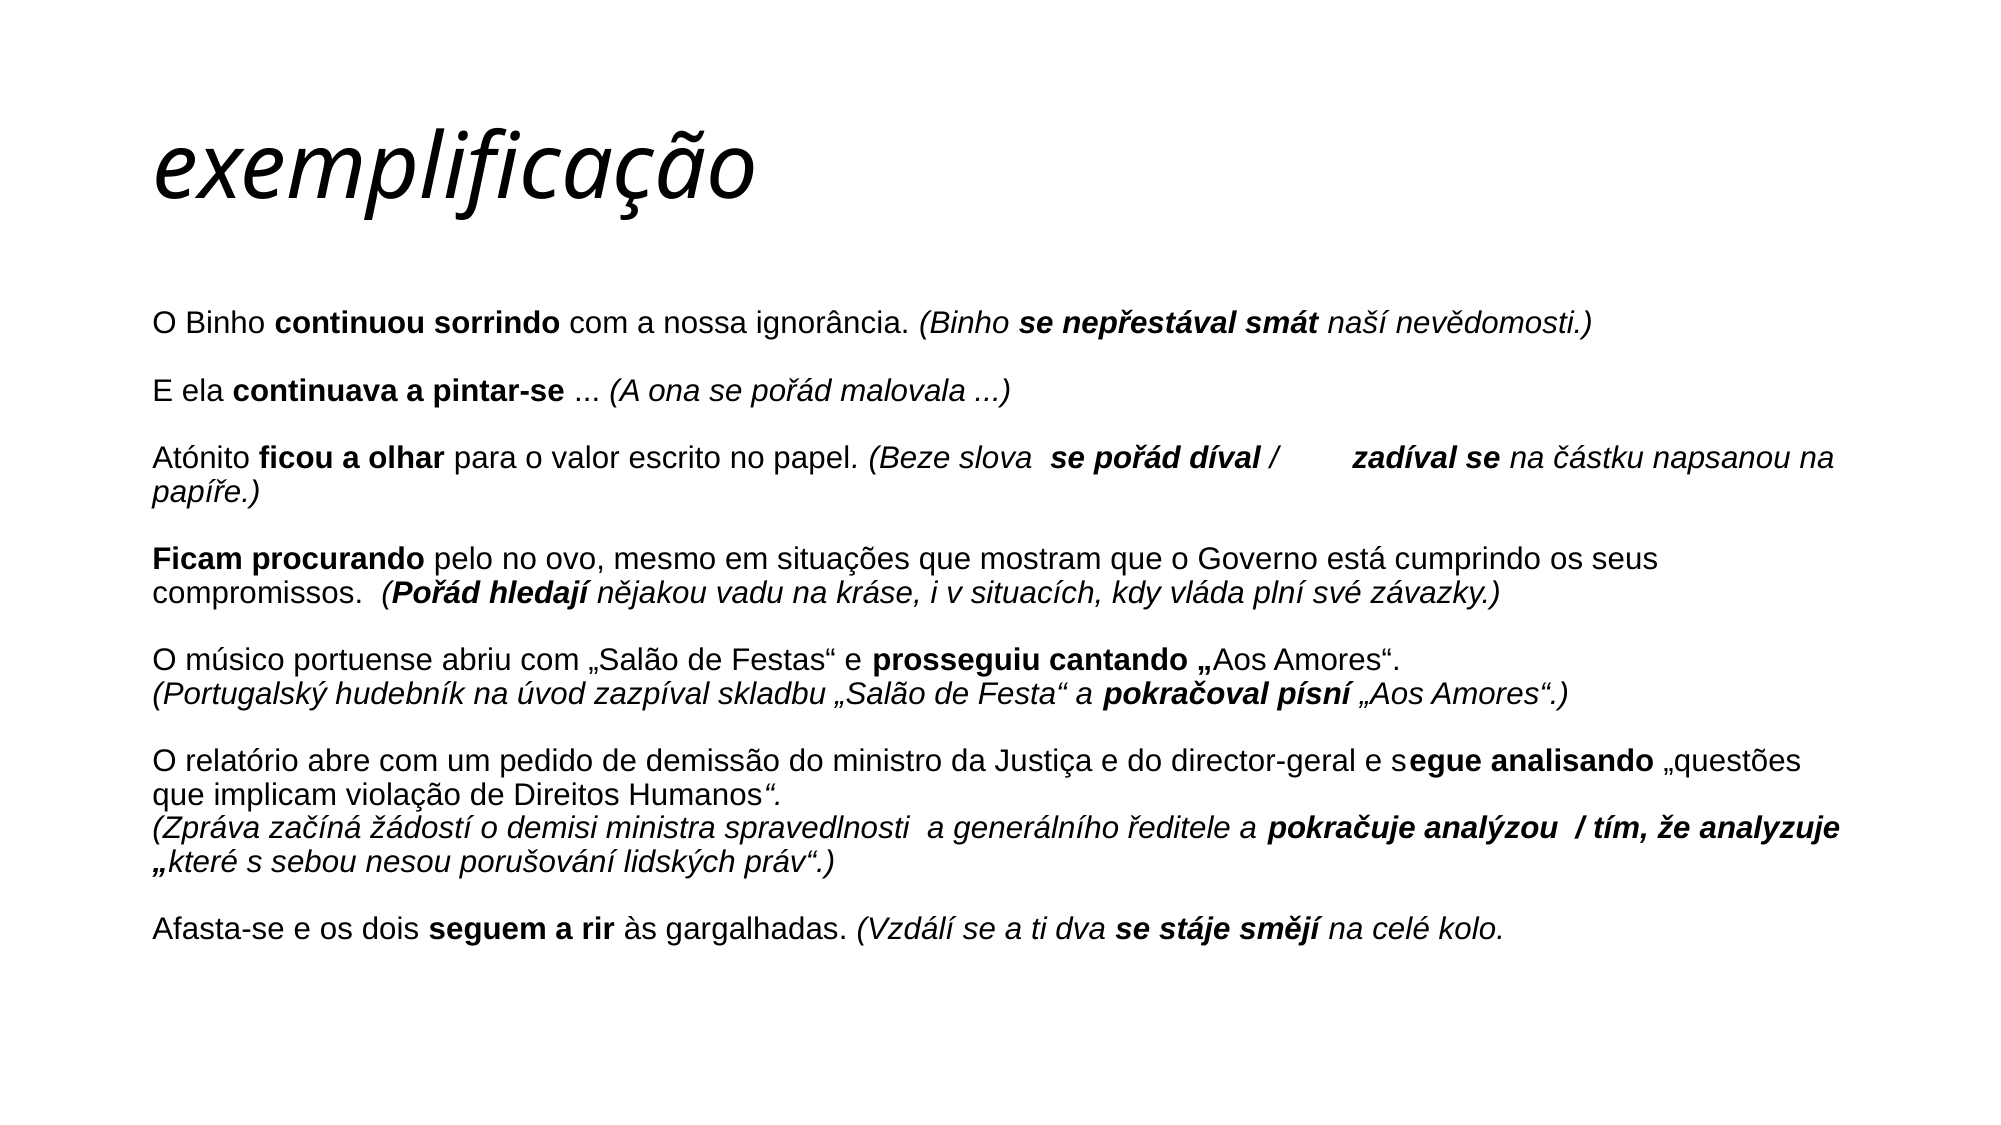

# exemplificação
O Binho continuou sorrindo com a nossa ignorância. (Binho se nepřestával smát naší nevědomosti.)
E ela continuava a pintar-se ... (A ona se pořád malovala ...)
Atónito ficou a olhar para o valor escrito no papel. (Beze slova se pořád díval / 	zadíval se na částku napsanou na papíře.)
Ficam procurando pelo no ovo, mesmo em situações que mostram que o Governo está cumprindo os seus compromissos. (Pořád hledají nějakou vadu na kráse, i v situacích, kdy vláda plní své závazky.)
O músico portuense abriu com „Salão de Festas“ e prosseguiu cantando „Aos Amores“.
(Portugalský hudebník na úvod zazpíval skladbu „Salão de Festa“ a pokračoval písní „Aos Amores“.)
O relatório abre com um pedido de demissão do ministro da Justiça e do director-geral e segue analisando „questões que implicam violação de Direitos Humanos“.
(Zpráva začíná žádostí o demisi ministra spravedlnosti a generálního ředitele a pokračuje analýzou / tím, že analyzuje „které s sebou nesou porušování lidských práv“.)
Afasta-se e os dois seguem a rir às gargalhadas. (Vzdálí se a ti dva se stáje smějí na celé kolo.